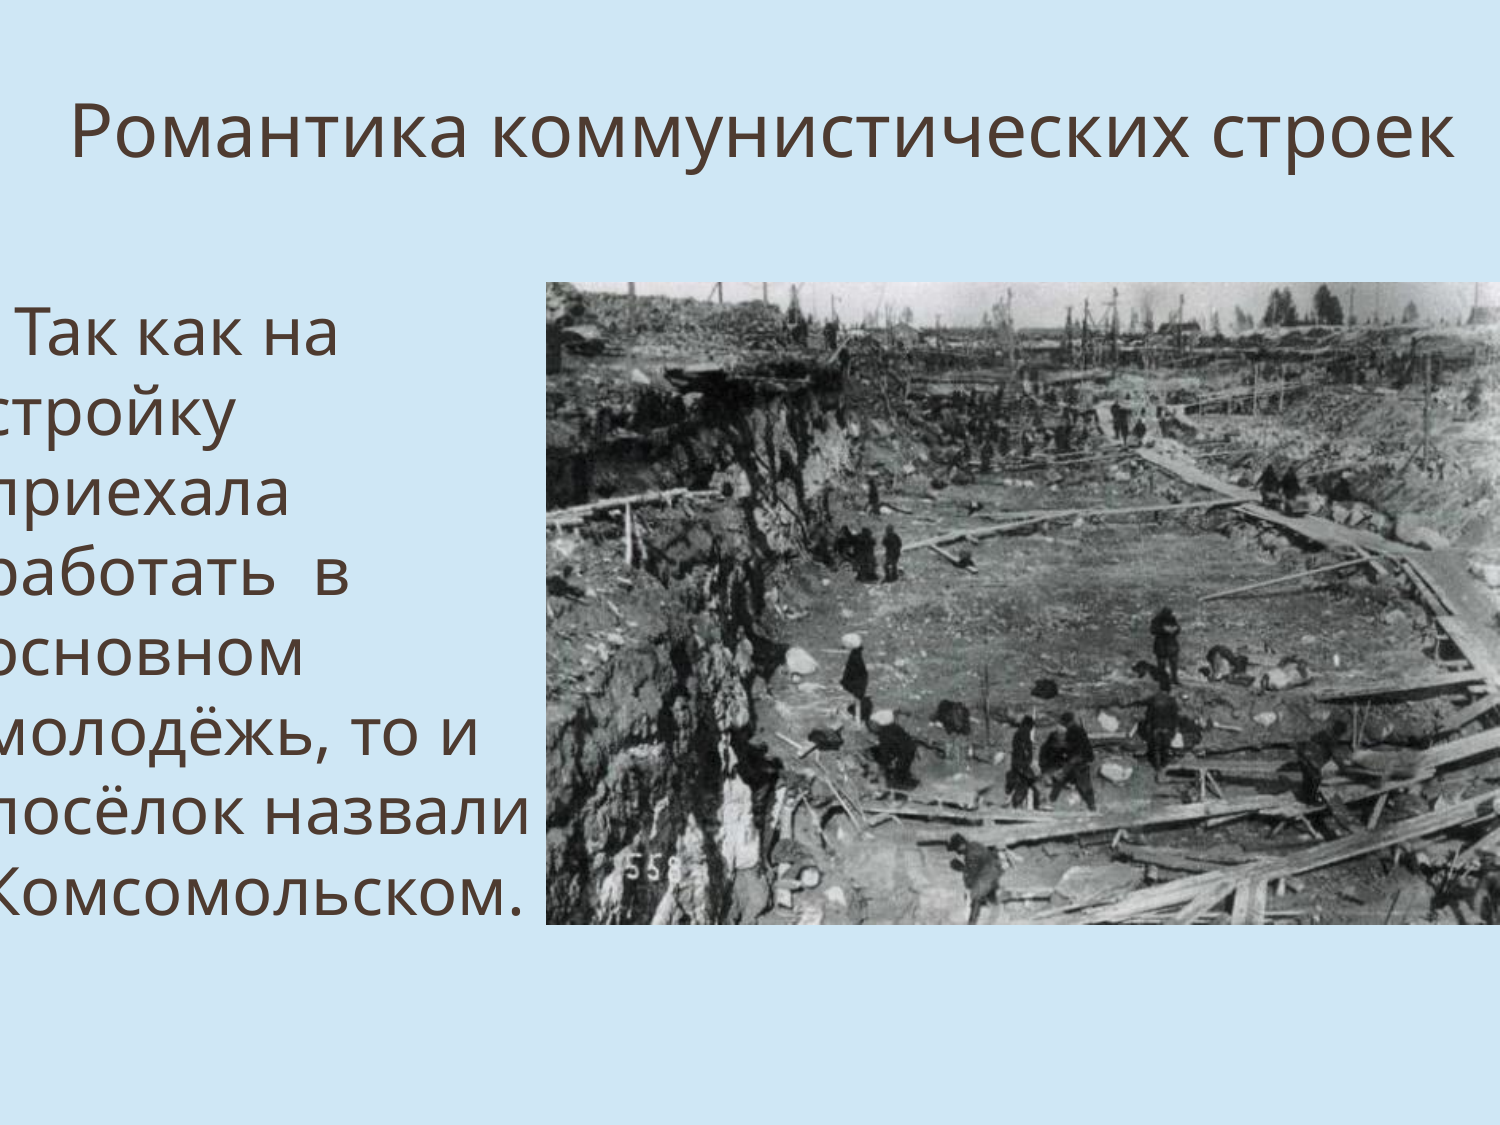

Романтика коммунистических строек
# Так как на стройку приехала работать в основном молодёжь, то и посёлок назвали Комсомольском.